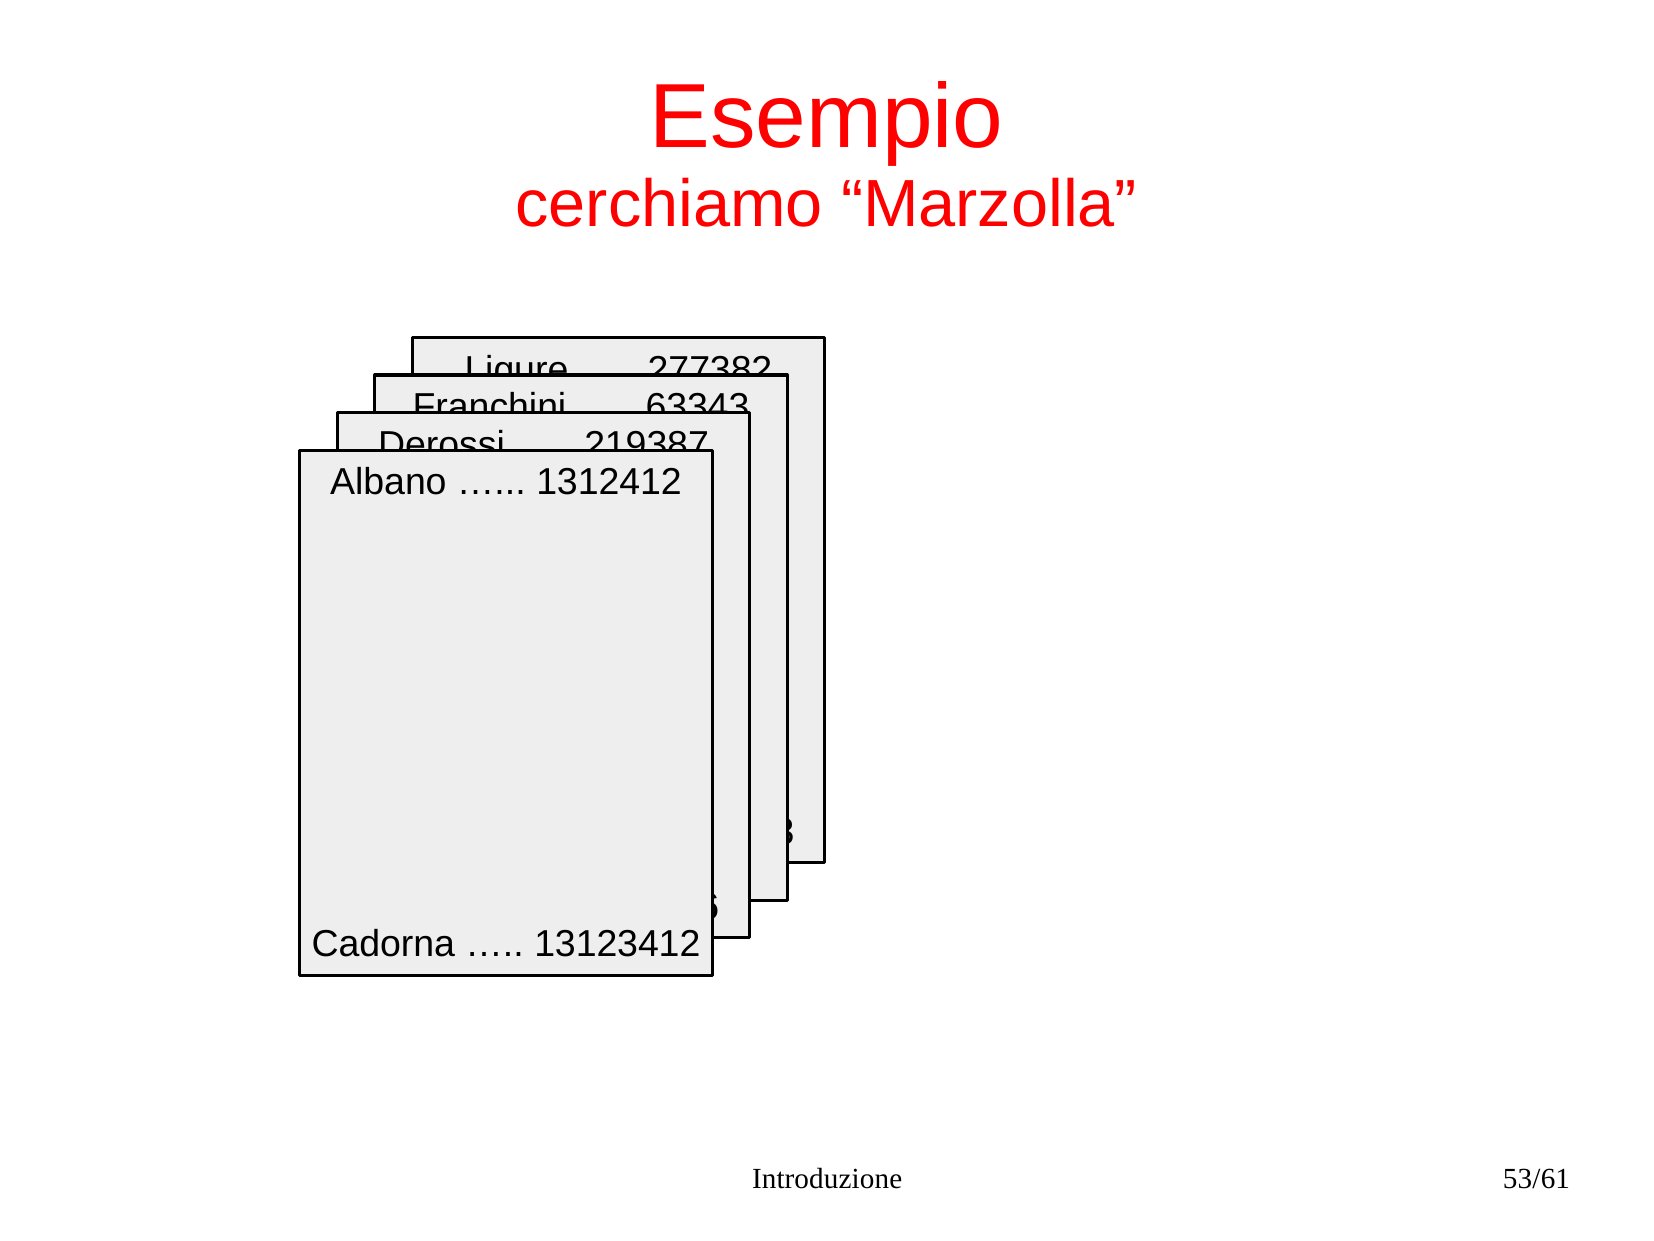

# Esempio cerchiamo “Marzolla”
Ligure ….. 277382
Marotta ….. 7365263
Franchini ….. 63343
Gaiardo ... 7632554
Derossi ….. 219387
Fortunati ….. 348726
Albano …... 1312412
Cadorna ….. 13123412
Introduzione
53